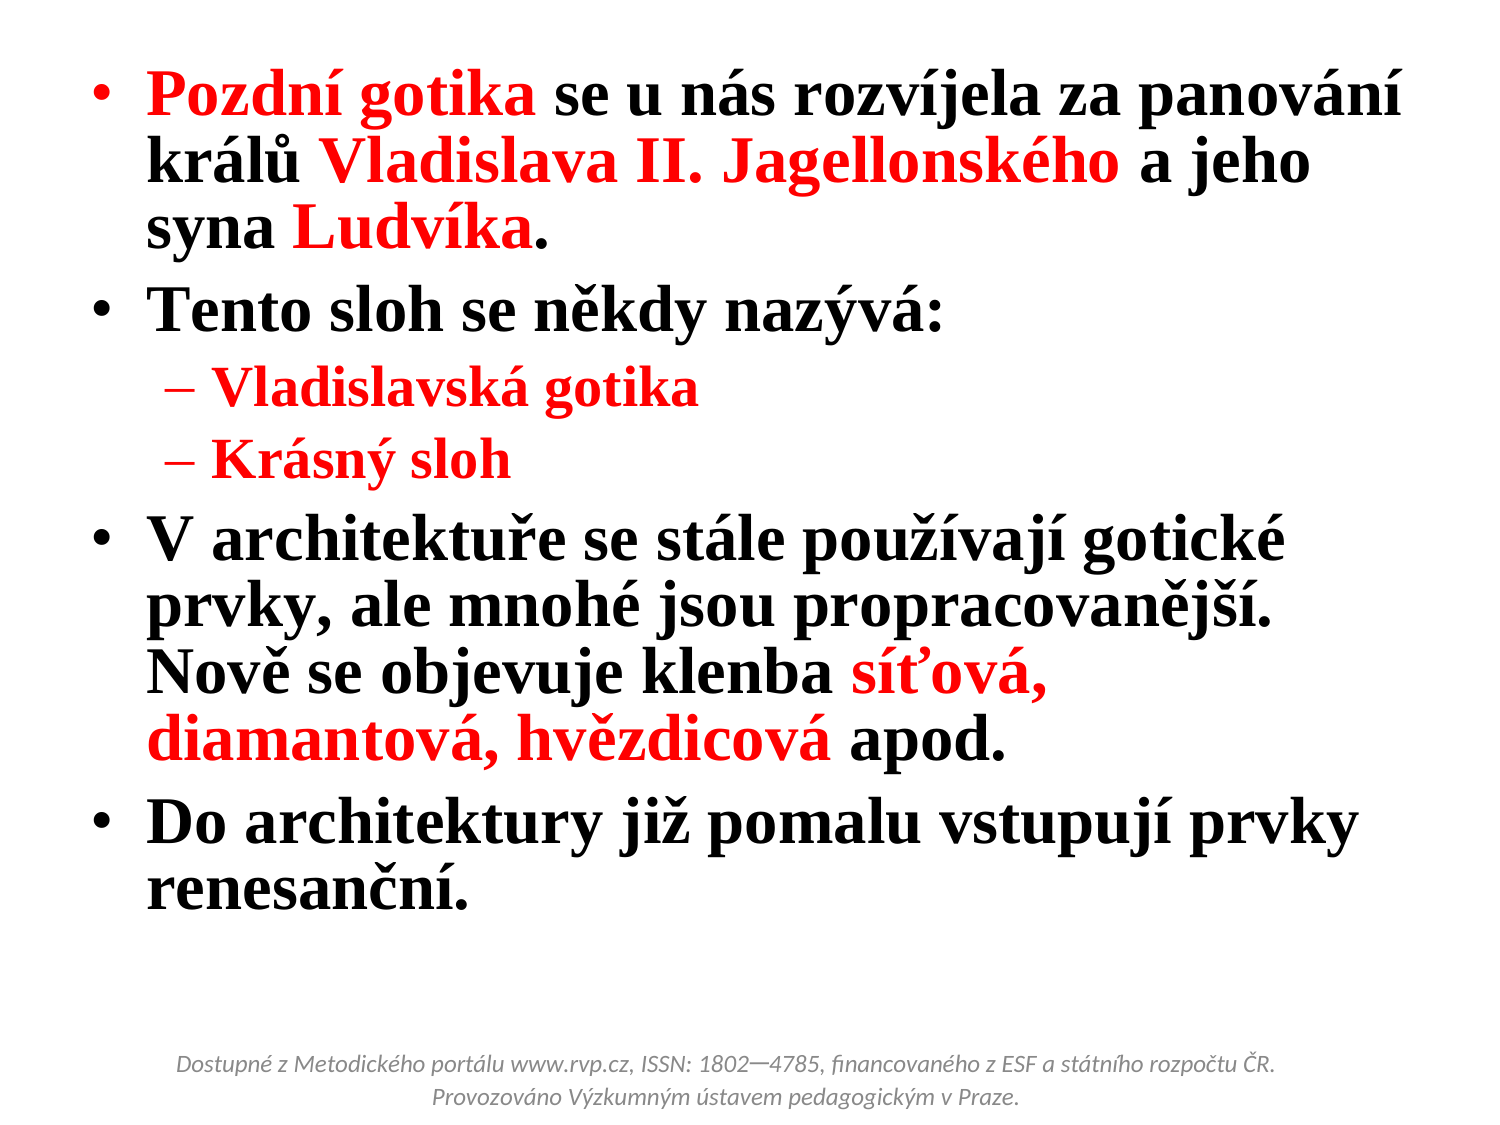

# Pozdní gotika se u nás rozvíjela za panování králů Vladislava II. Jagellonského a jeho syna Ludvíka.
Tento sloh se někdy nazývá:
Vladislavská gotika
Krásný sloh
V architektuře se stále používají gotické prvky, ale mnohé jsou propracovanější. Nově se objevuje klenba síťová, diamantová, hvězdicová apod.
Do architektury již pomalu vstupují prvky renesanční.
Dostupné z Metodického portálu www.rvp.cz, ISSN: 1802–4785, financovaného z ESF a státního rozpočtu ČR. Provozováno Výzkumným ústavem pedagogickým v Praze.